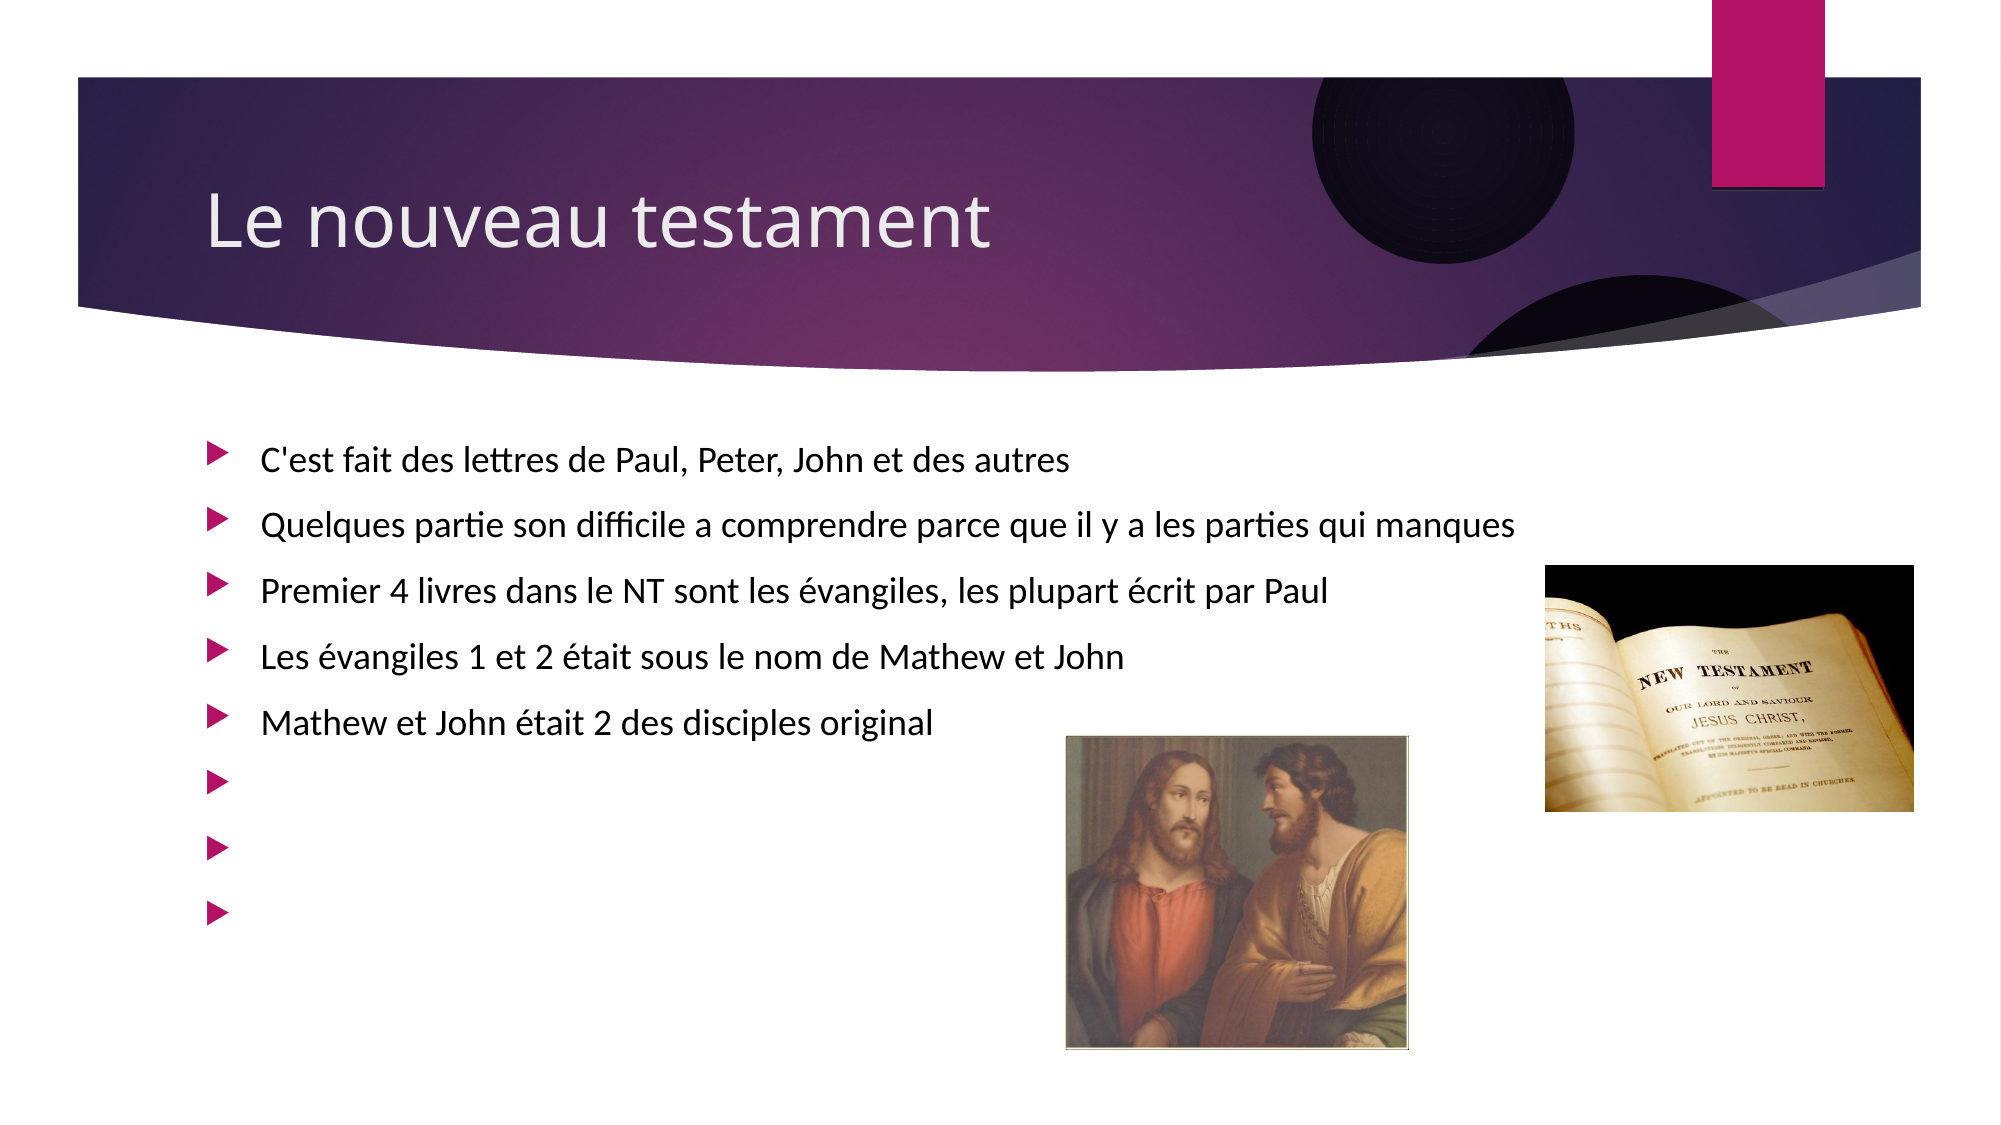

# Le nouveau testament
C'est fait des lettres de Paul, Peter, John et des autres
Quelques partie son difficile a comprendre parce que il y a les parties qui manques
Premier 4 livres dans le NT sont les évangiles, les plupart écrit par Paul
Les évangiles 1 et 2 était sous le nom de Mathew et John
Mathew et John était 2 des disciples original